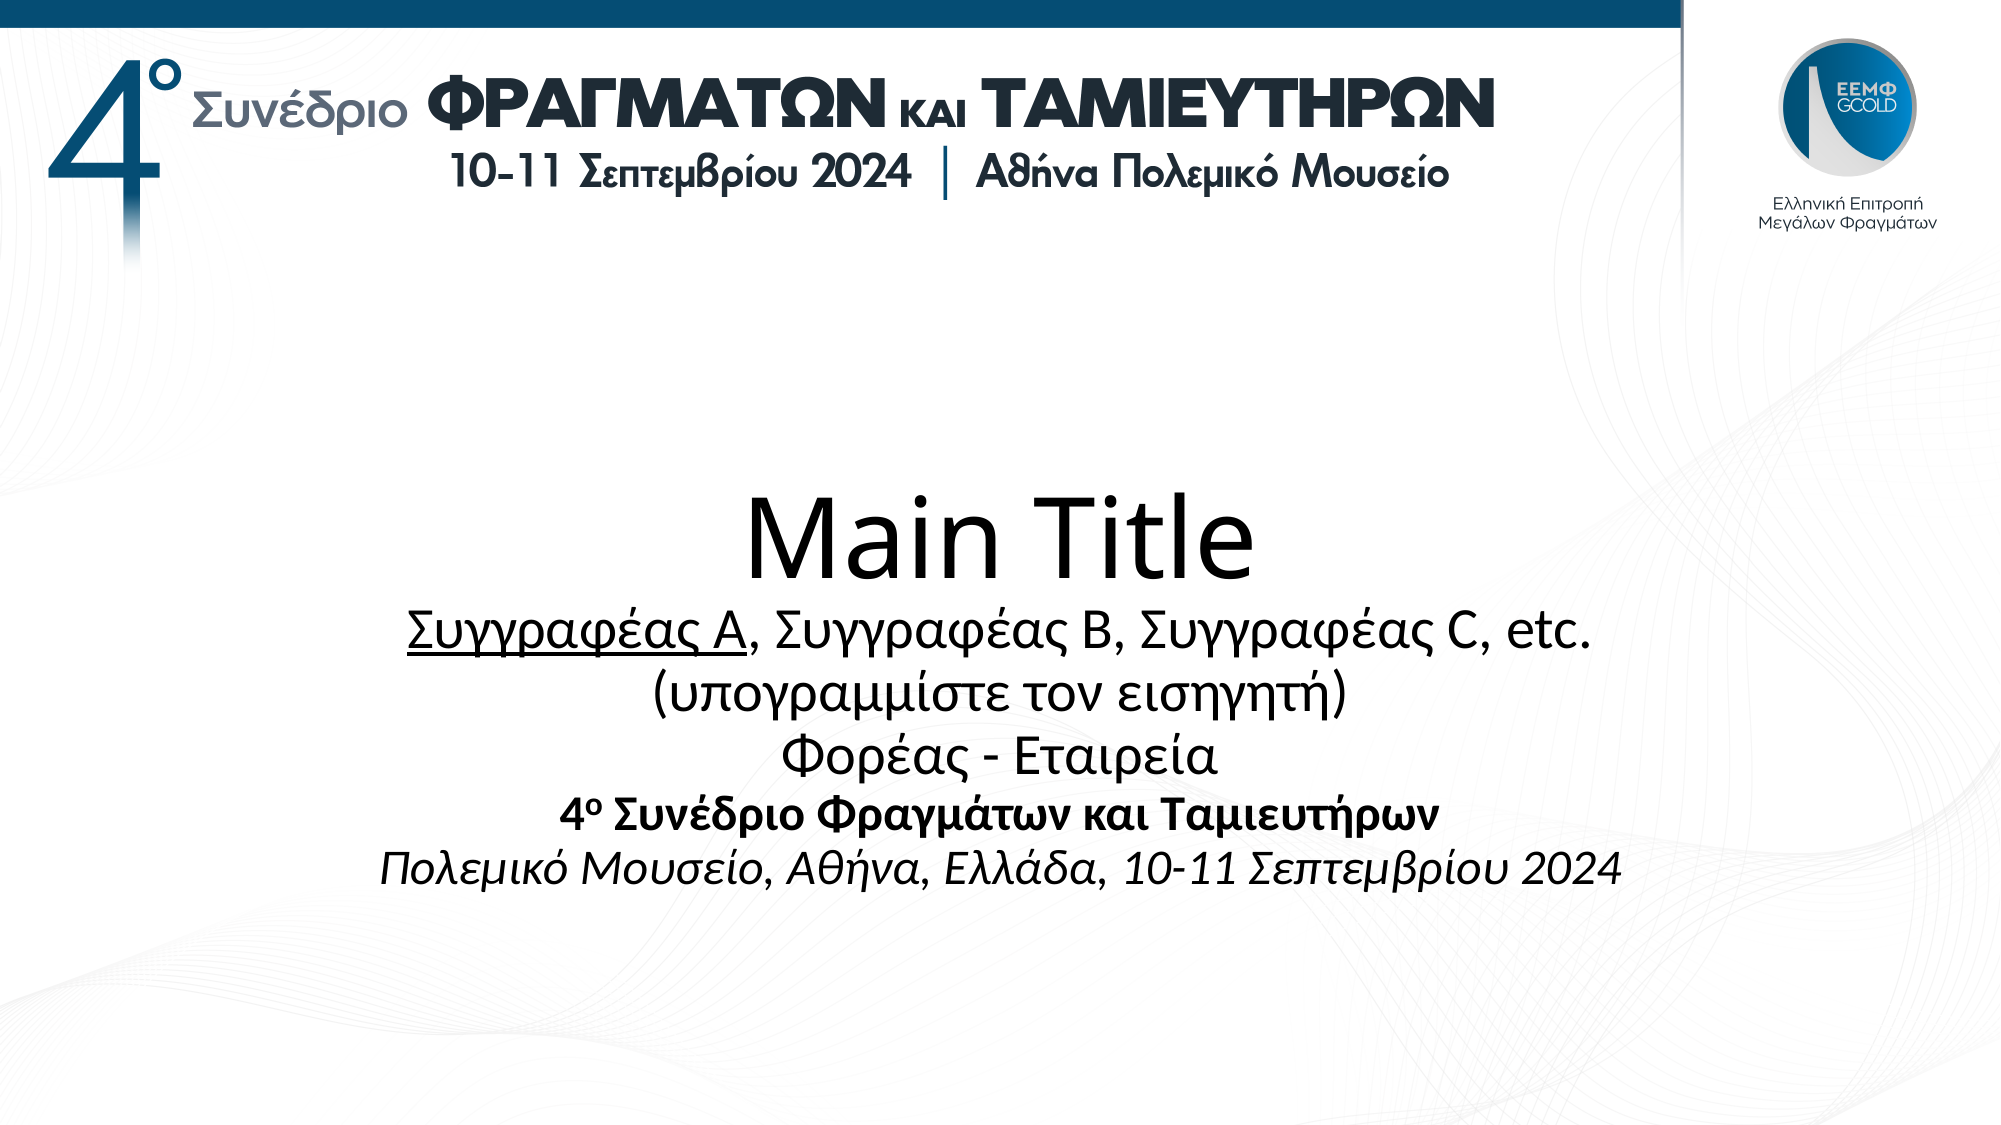

Main Title
Συγγραφέας A, Συγγραφέας B, Συγγραφέας C, etc. (υπογραμμίστε τον εισηγητή)
Φορέας - Εταιρεία
4ο Συνέδριο Φραγμάτων και Ταμιευτήρων
Πολεμικό Μουσείο, Αθήνα, Ελλάδα, 10-11 Σεπτεμβρίου 2024